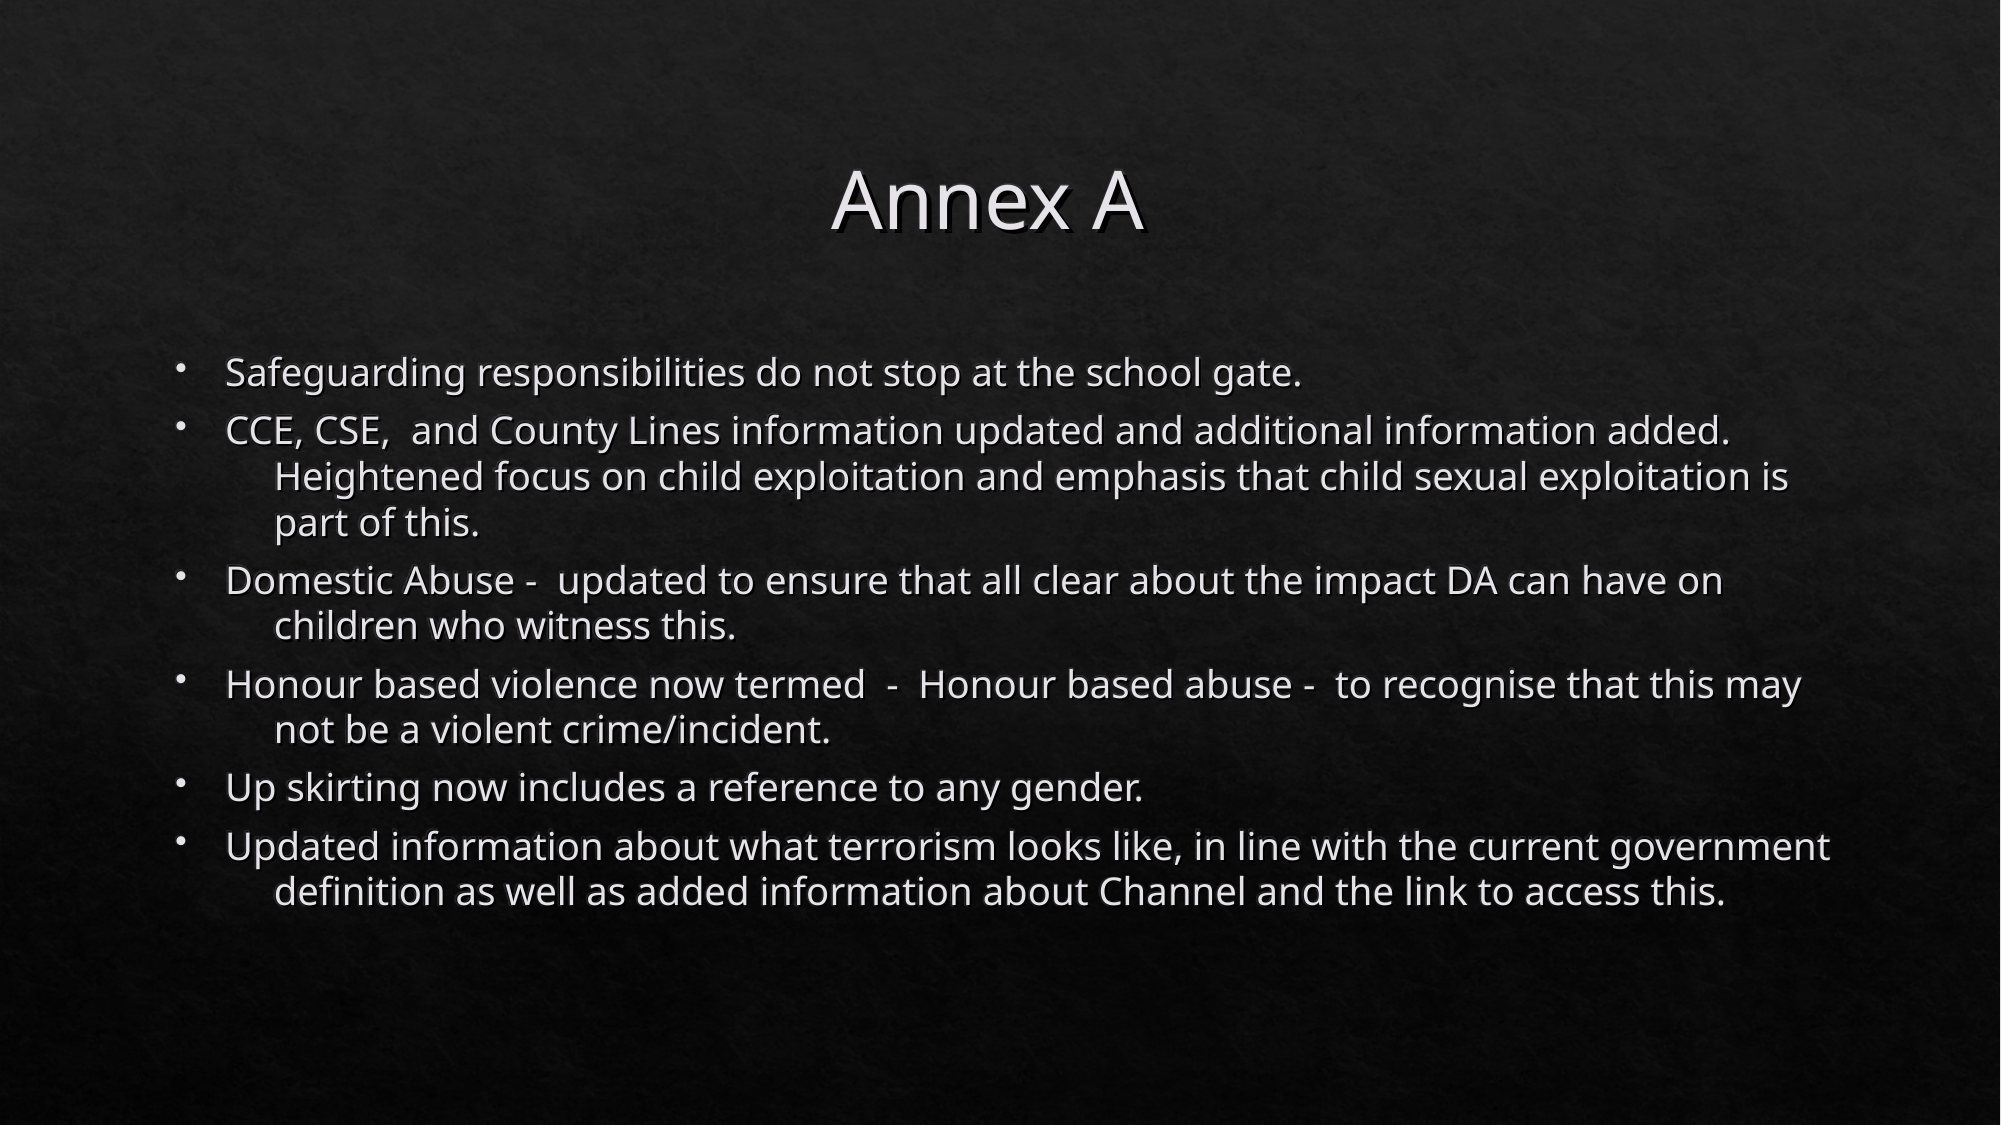

# Annex A
Safeguarding responsibilities do not stop at the school gate.
CCE, CSE, and County Lines information updated and additional information added. Heightened focus on child exploitation and emphasis that child sexual exploitation is part of this.
Domestic Abuse - updated to ensure that all clear about the impact DA can have on children who witness this.
Honour based violence now termed - Honour based abuse - to recognise that this may not be a violent crime/incident.
Up skirting now includes a reference to any gender.
Updated information about what terrorism looks like, in line with the current government definition as well as added information about Channel and the link to access this.